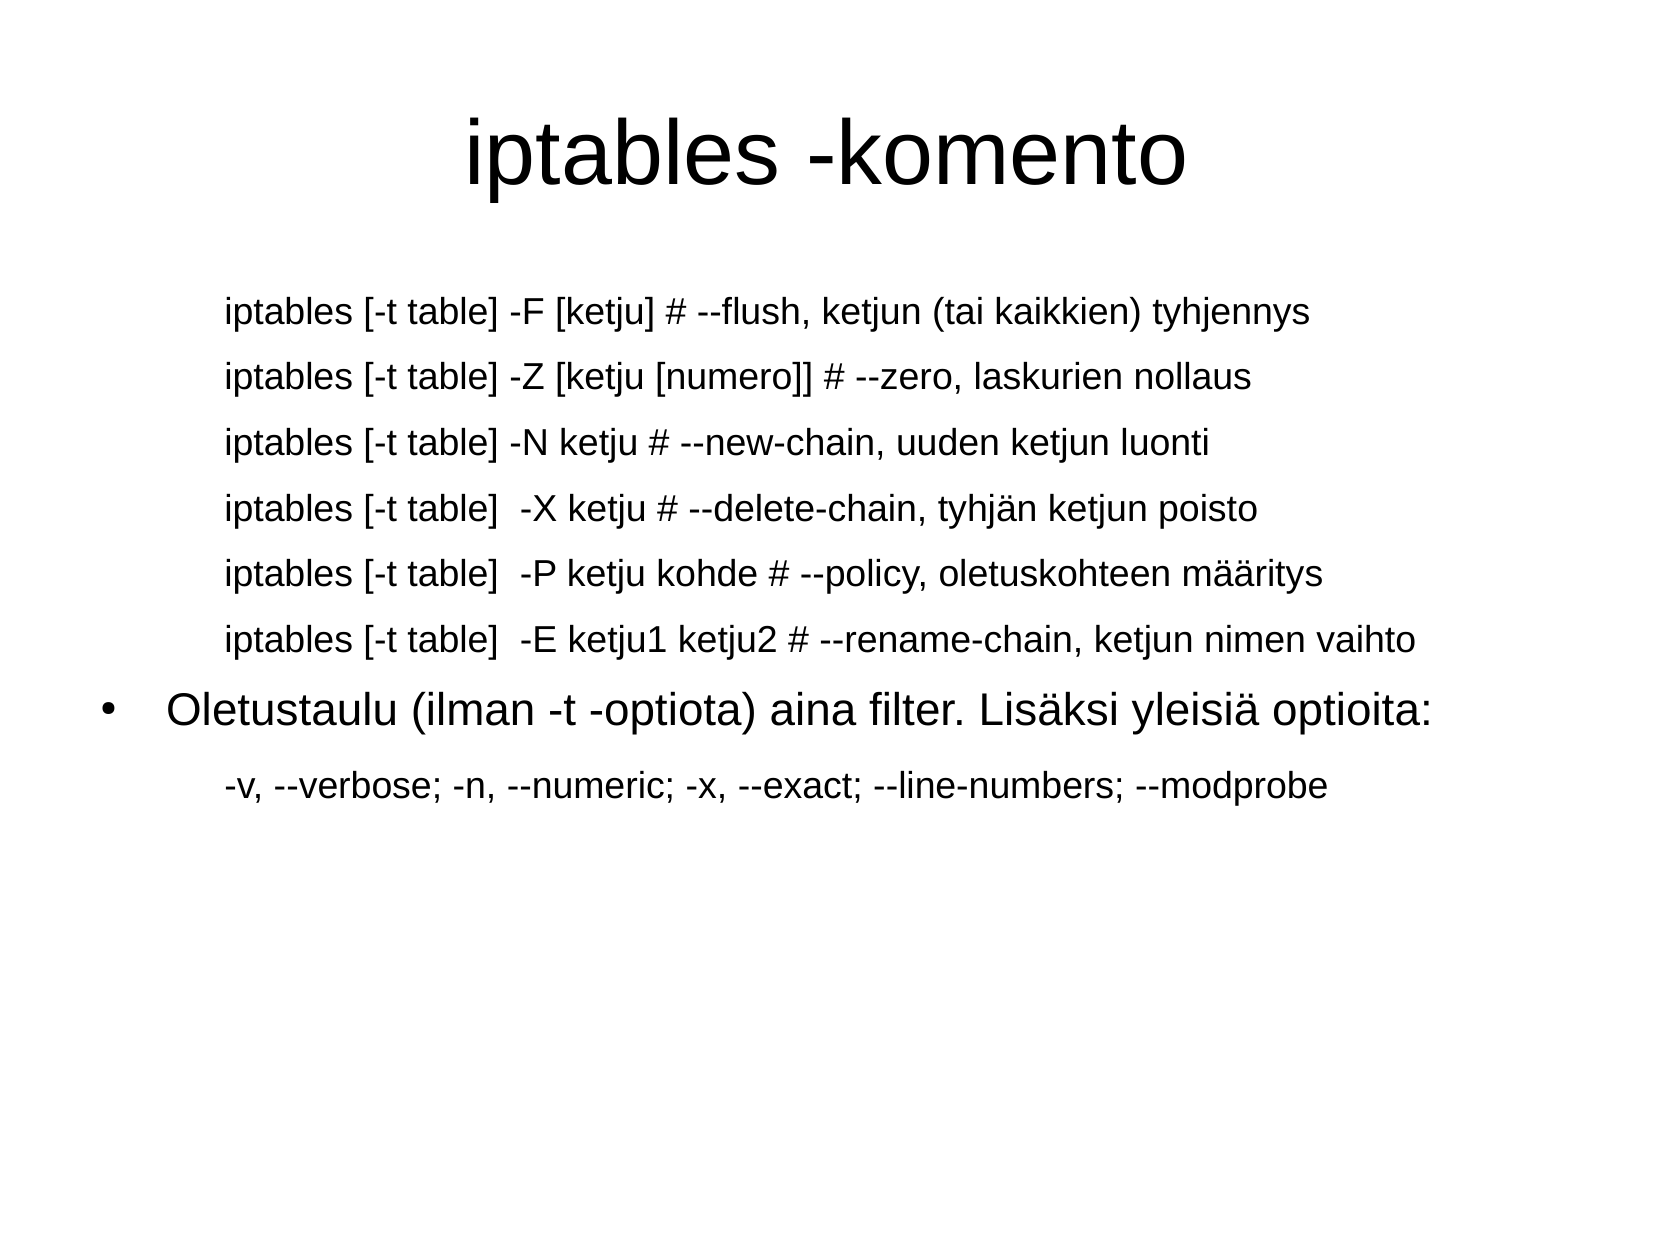

# iptables -komento
iptables [-t table] -F [ketju] # --flush, ketjun (tai kaikkien) tyhjennys
iptables [-t table] -Z [ketju [numero]] # --zero, laskurien nollaus
iptables [-t table] -N ketju # --new-chain, uuden ketjun luonti
iptables [-t table] -X ketju # --delete-chain, tyhjän ketjun poisto
iptables [-t table] -P ketju kohde # --policy, oletuskohteen määritys
iptables [-t table] -E ketju1 ketju2 # --rename-chain, ketjun nimen vaihto
 Oletustaulu (ilman -t -optiota) aina filter. Lisäksi yleisiä optioita:
-v, --verbose; -n, --numeric; -x, --exact; --line-numbers; --modprobe